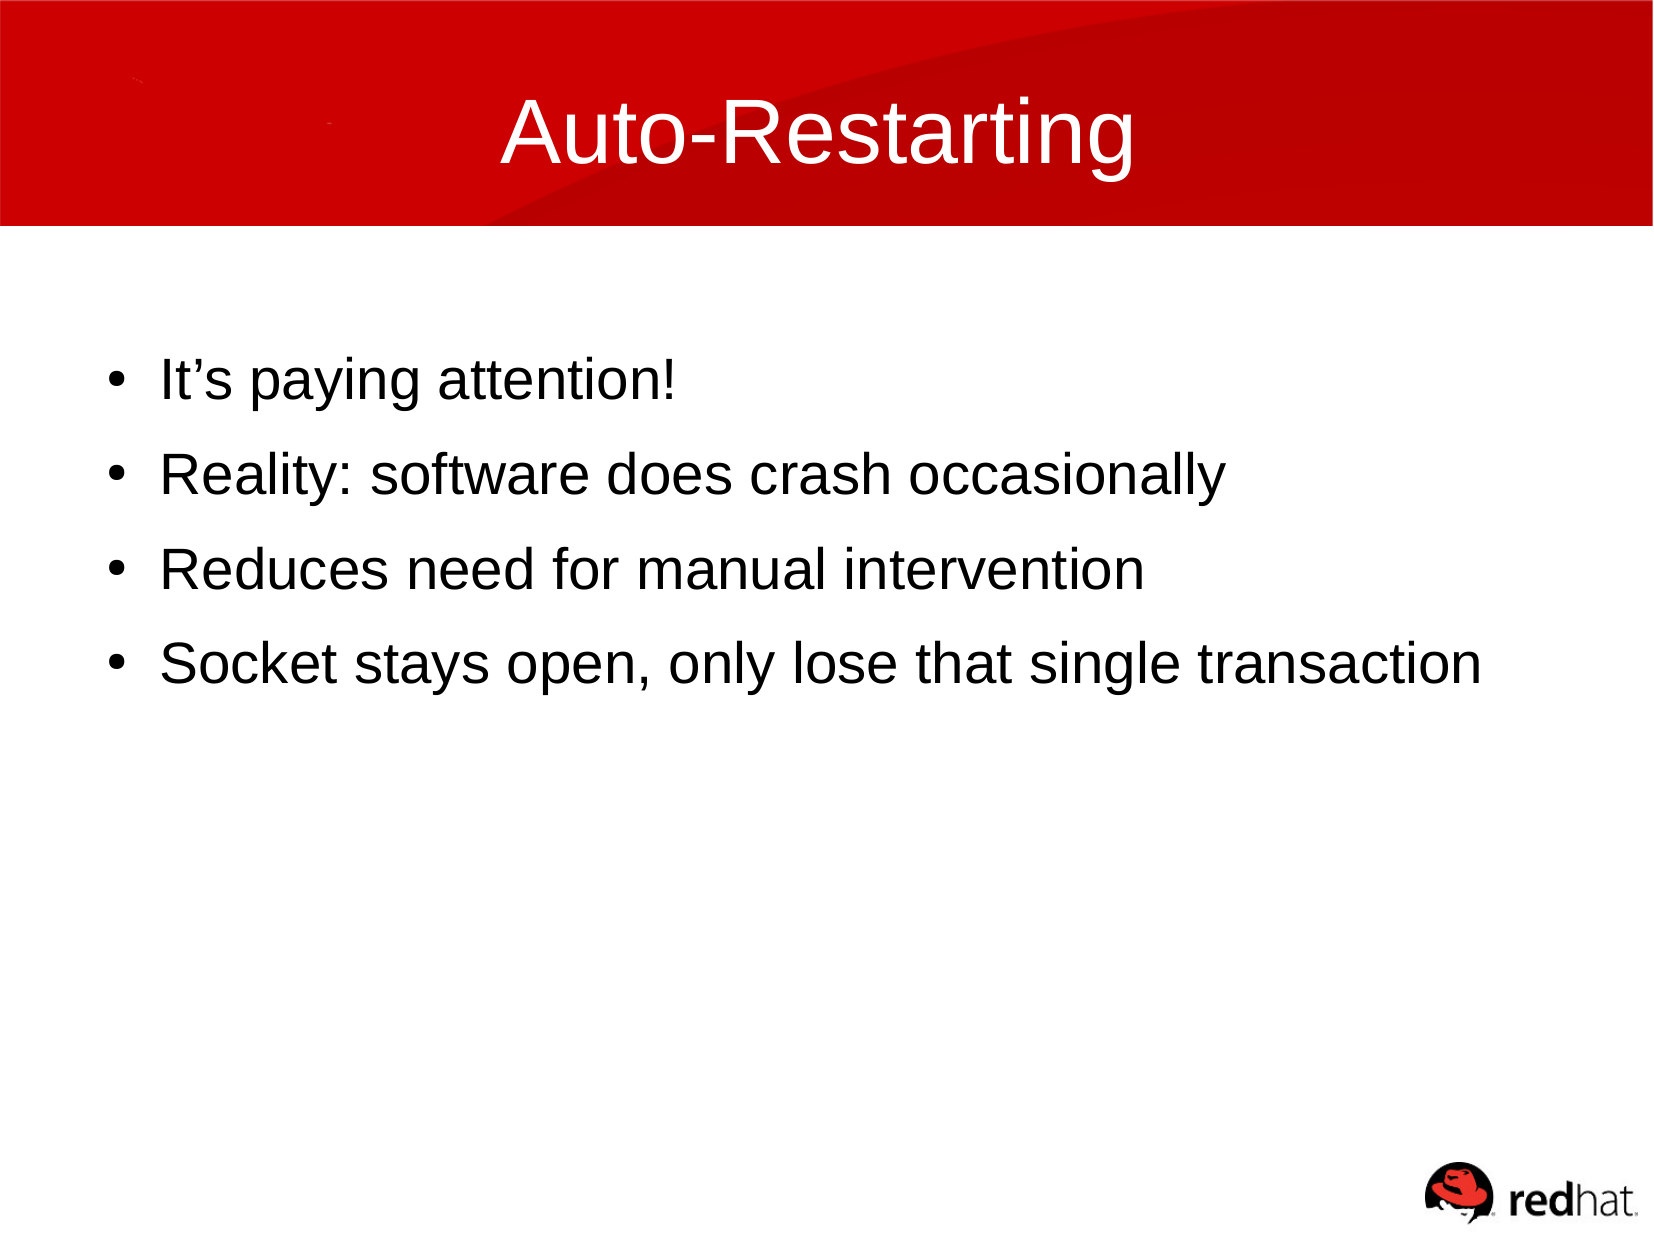

# Auto-Restarting
It’s paying attention!
Reality: software does crash occasionally
Reduces need for manual intervention
Socket stays open, only lose that single transaction